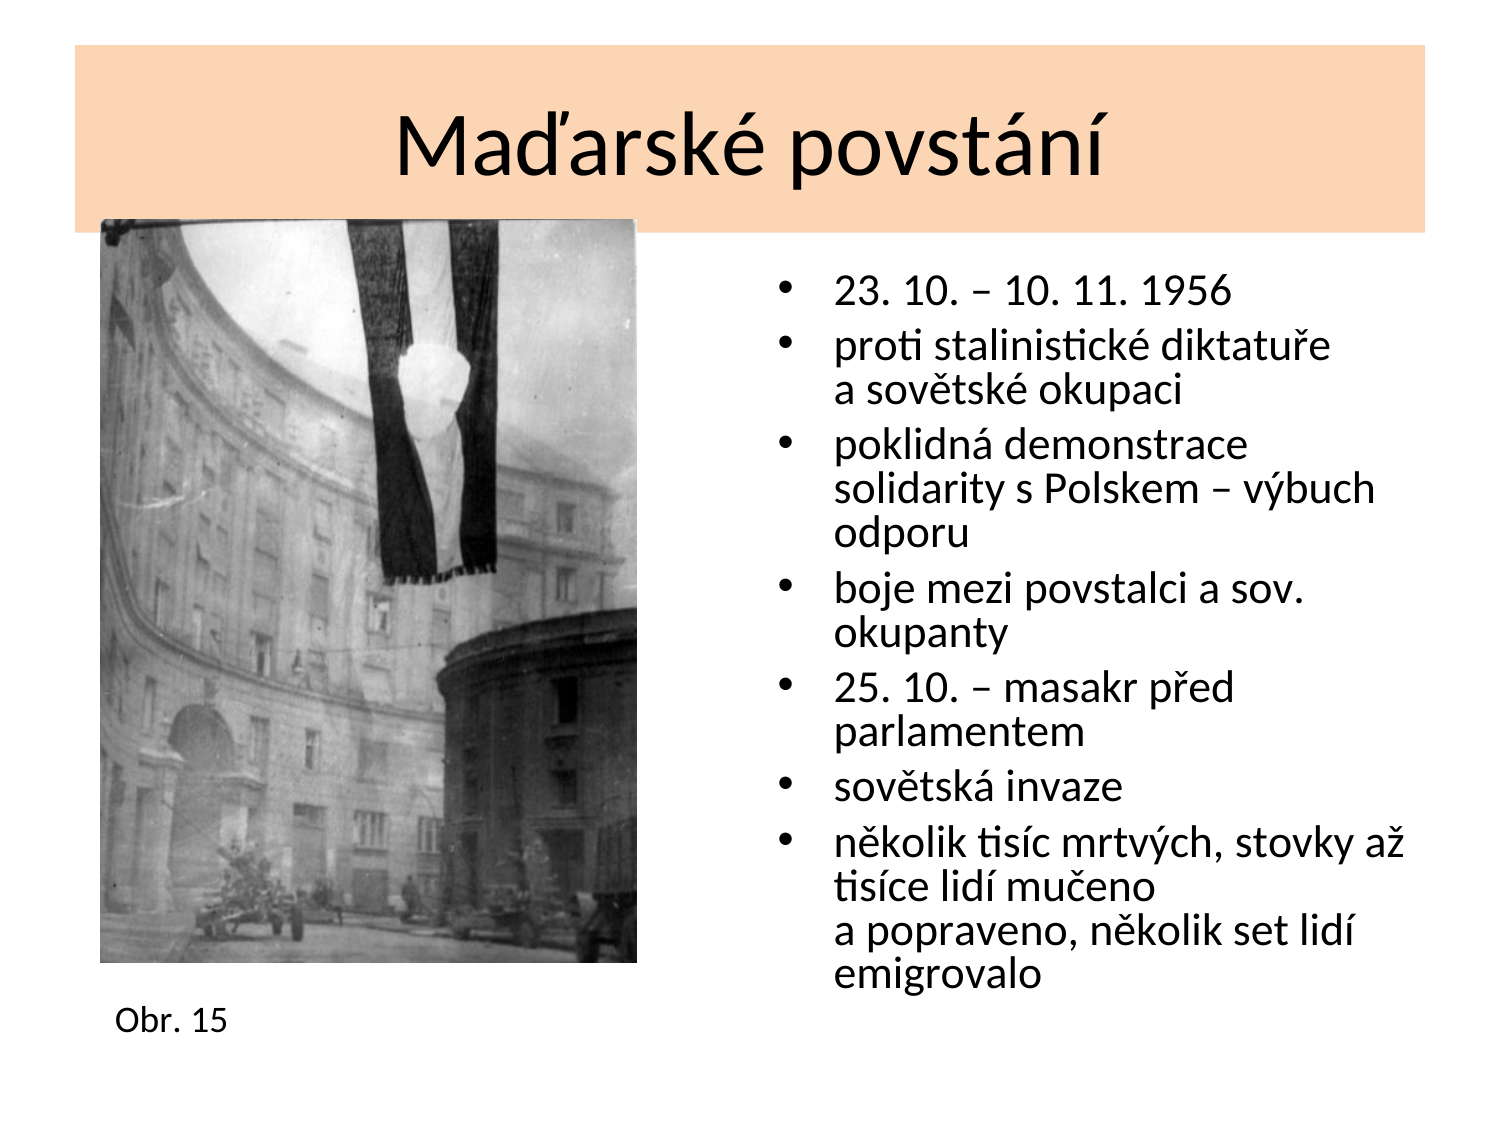

# Maďarské povstání
23. 10. – 10. 11. 1956
proti stalinistické diktatuře
a sovětské okupaci
poklidná demonstrace solidarity s Polskem – výbuch odporu
boje mezi povstalci a sov. okupanty
25. 10. – masakr před parlamentem
sovětská invaze
několik tisíc mrtvých, stovky až tisíce lidí mučeno
a popraveno, několik set lidí emigrovalo
Obr. 15